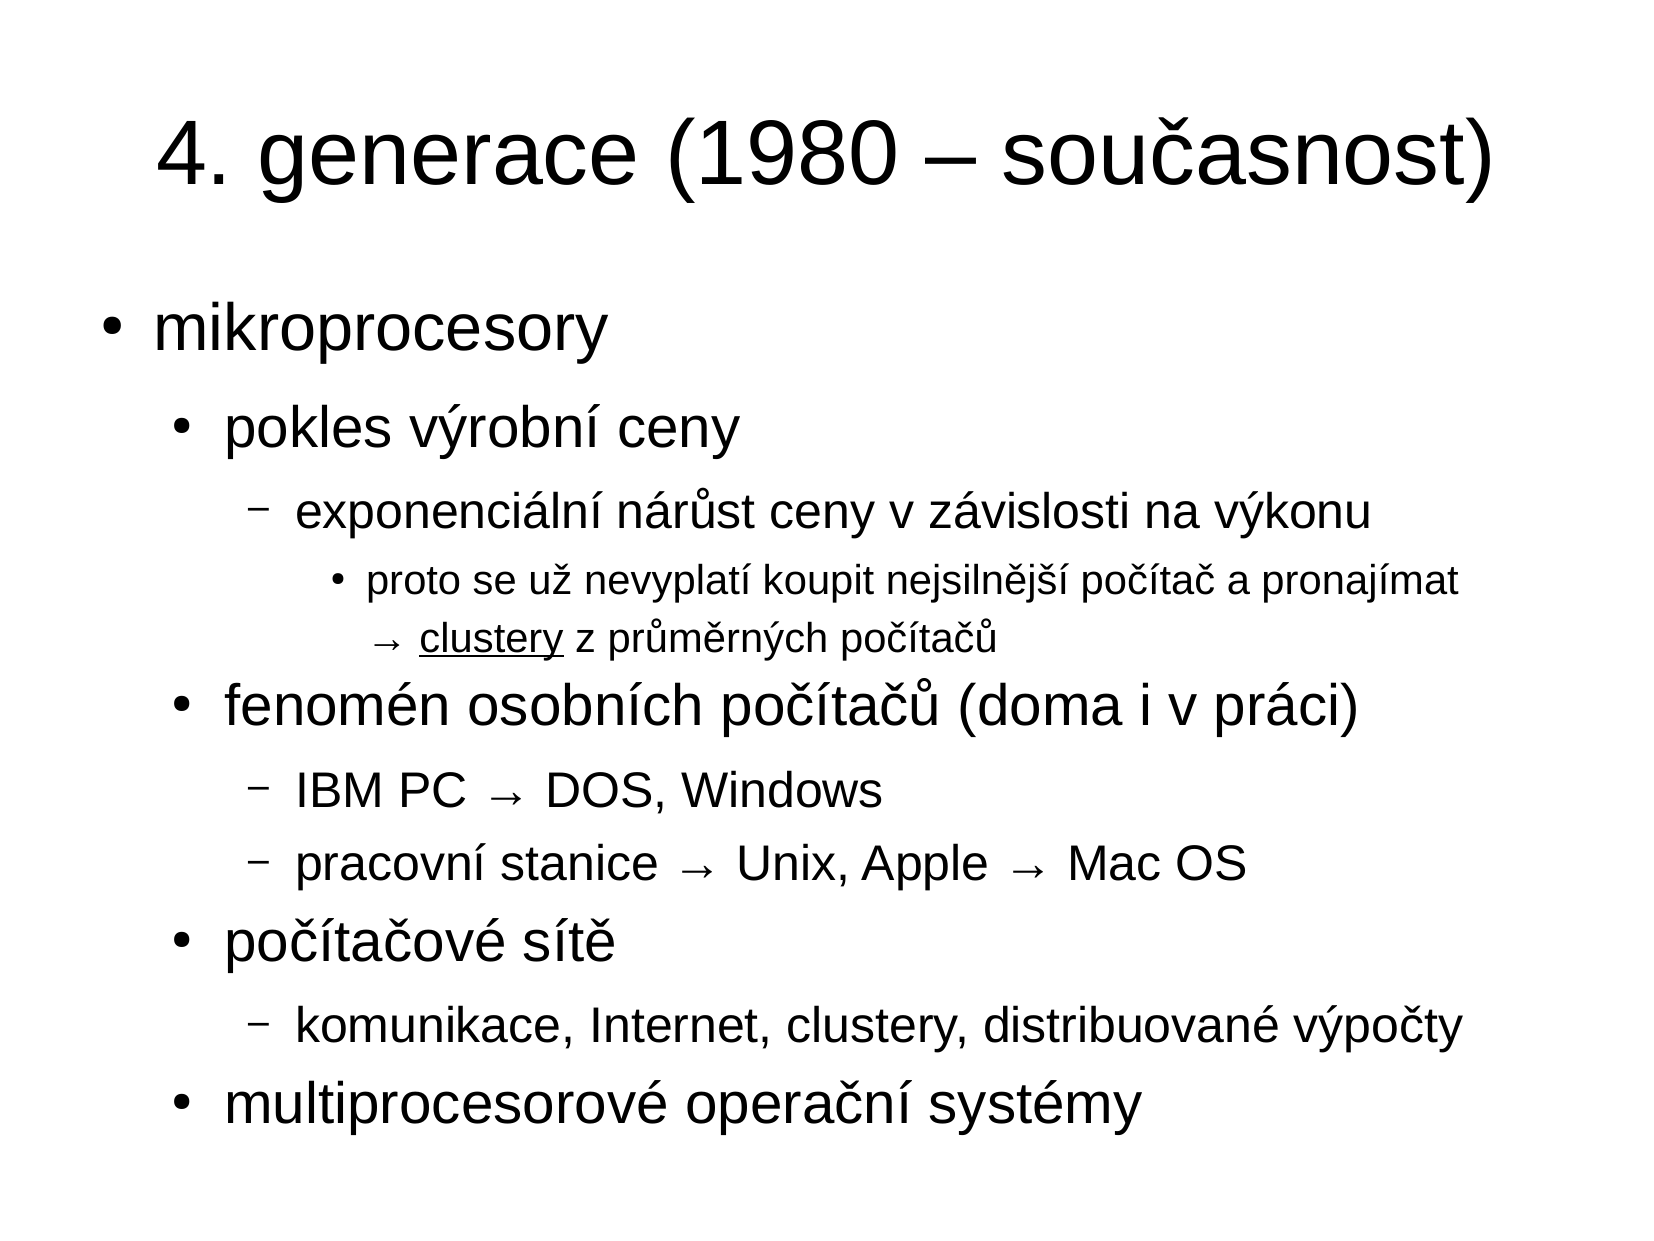

# 4. generace (1980 – současnost)
mikroprocesory
pokles výrobní ceny
exponenciální nárůst ceny v závislosti na výkonu
proto se už nevyplatí koupit nejsilnější počítač a pronajímat
→ clustery z průměrných počítačů
fenomén osobních počítačů (doma i v práci)
IBM PC → DOS, Windows
pracovní stanice → Unix, Apple → Mac OS
počítačové sítě
komunikace, Internet, clustery, distribuované výpočty
multiprocesorové operační systémy